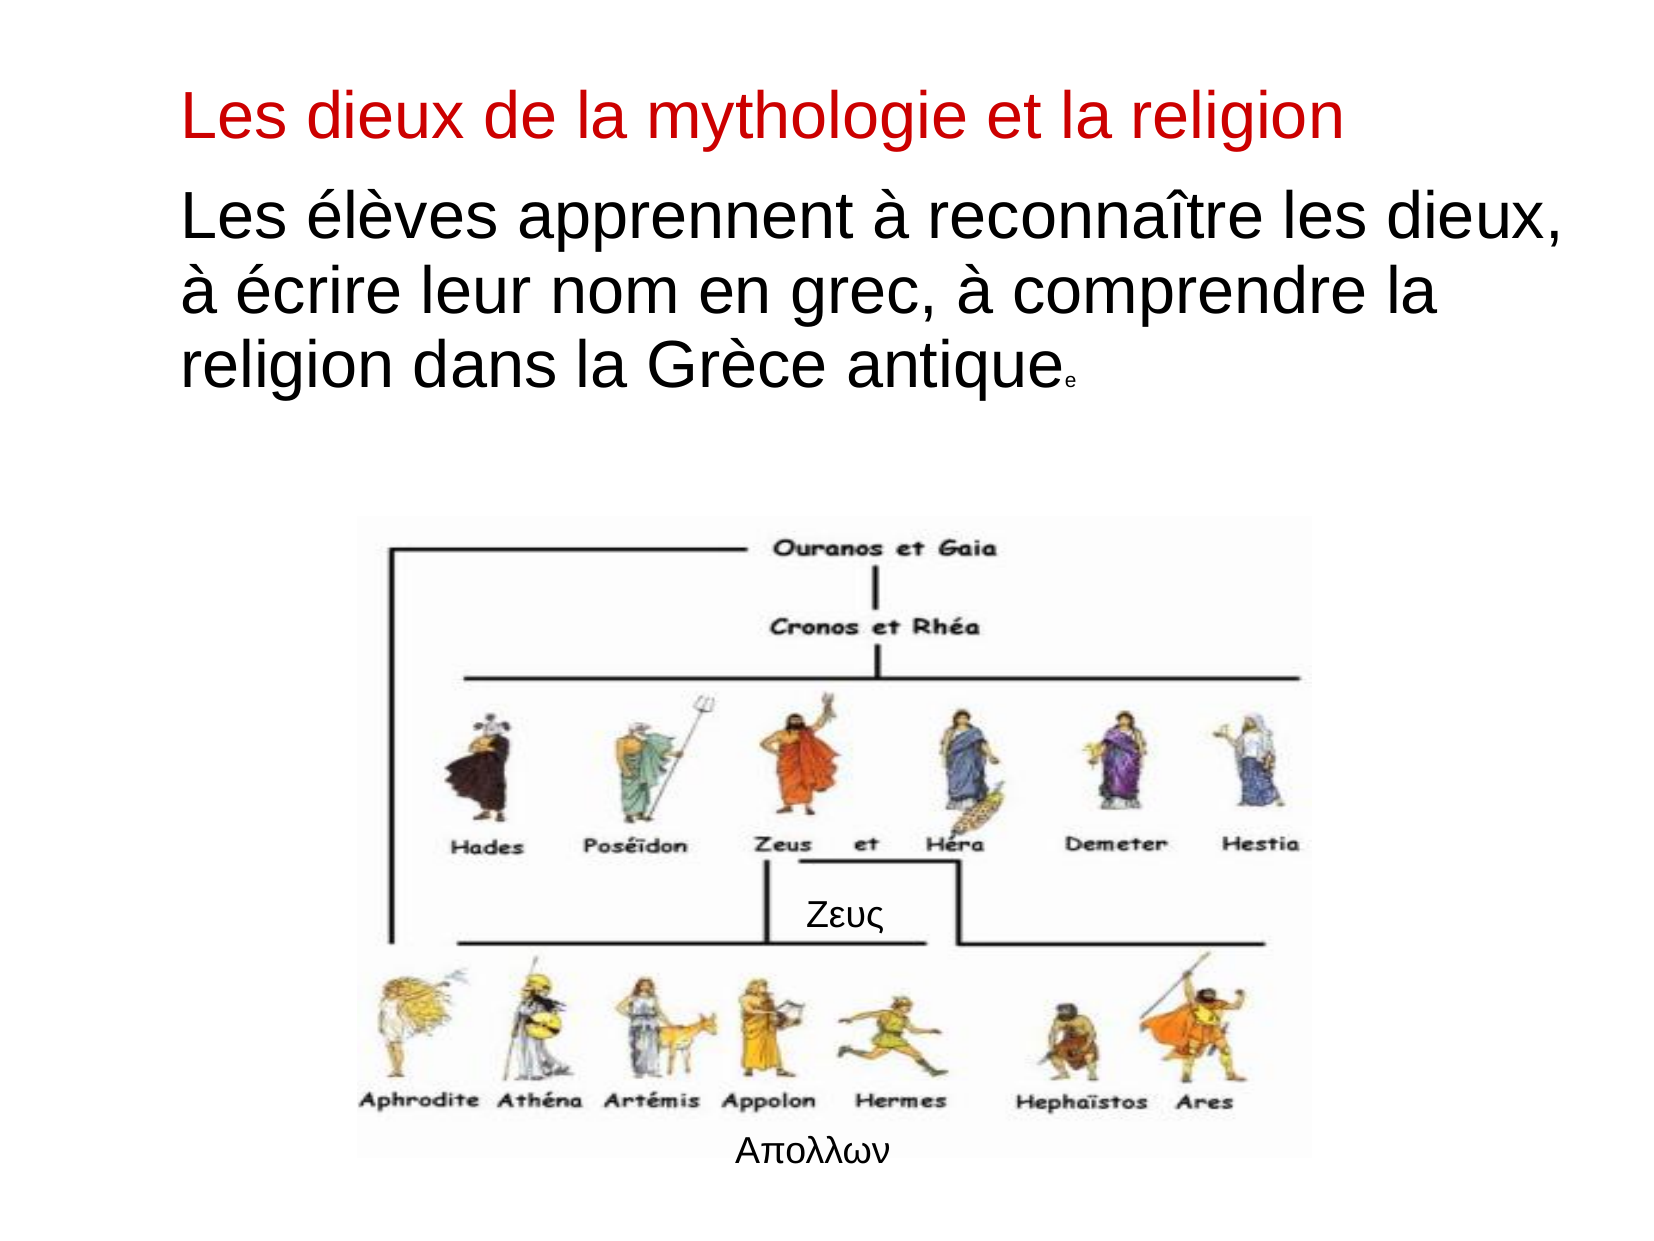

Les dieux de la mythologie et la religion
Les élèves apprennent à reconnaître les dieux, à écrire leur nom en grec, à comprendre la religion dans la Grèce antiquee
Ζευς
Απολλων